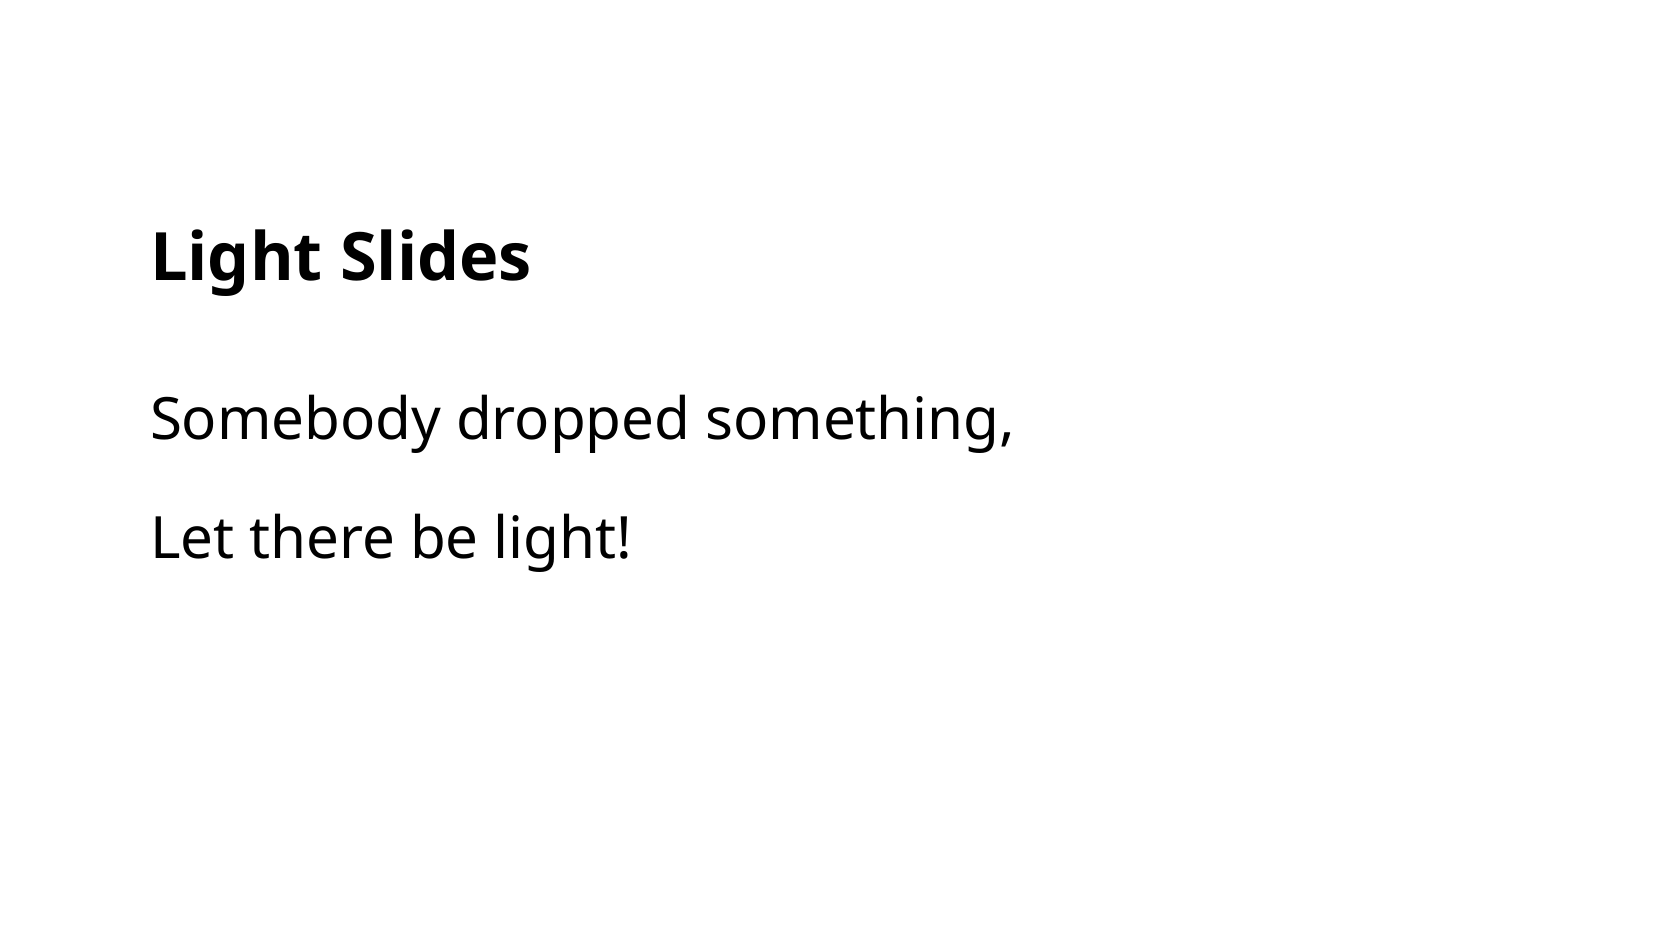

# Light Slides
Somebody dropped something,
Let there be light!